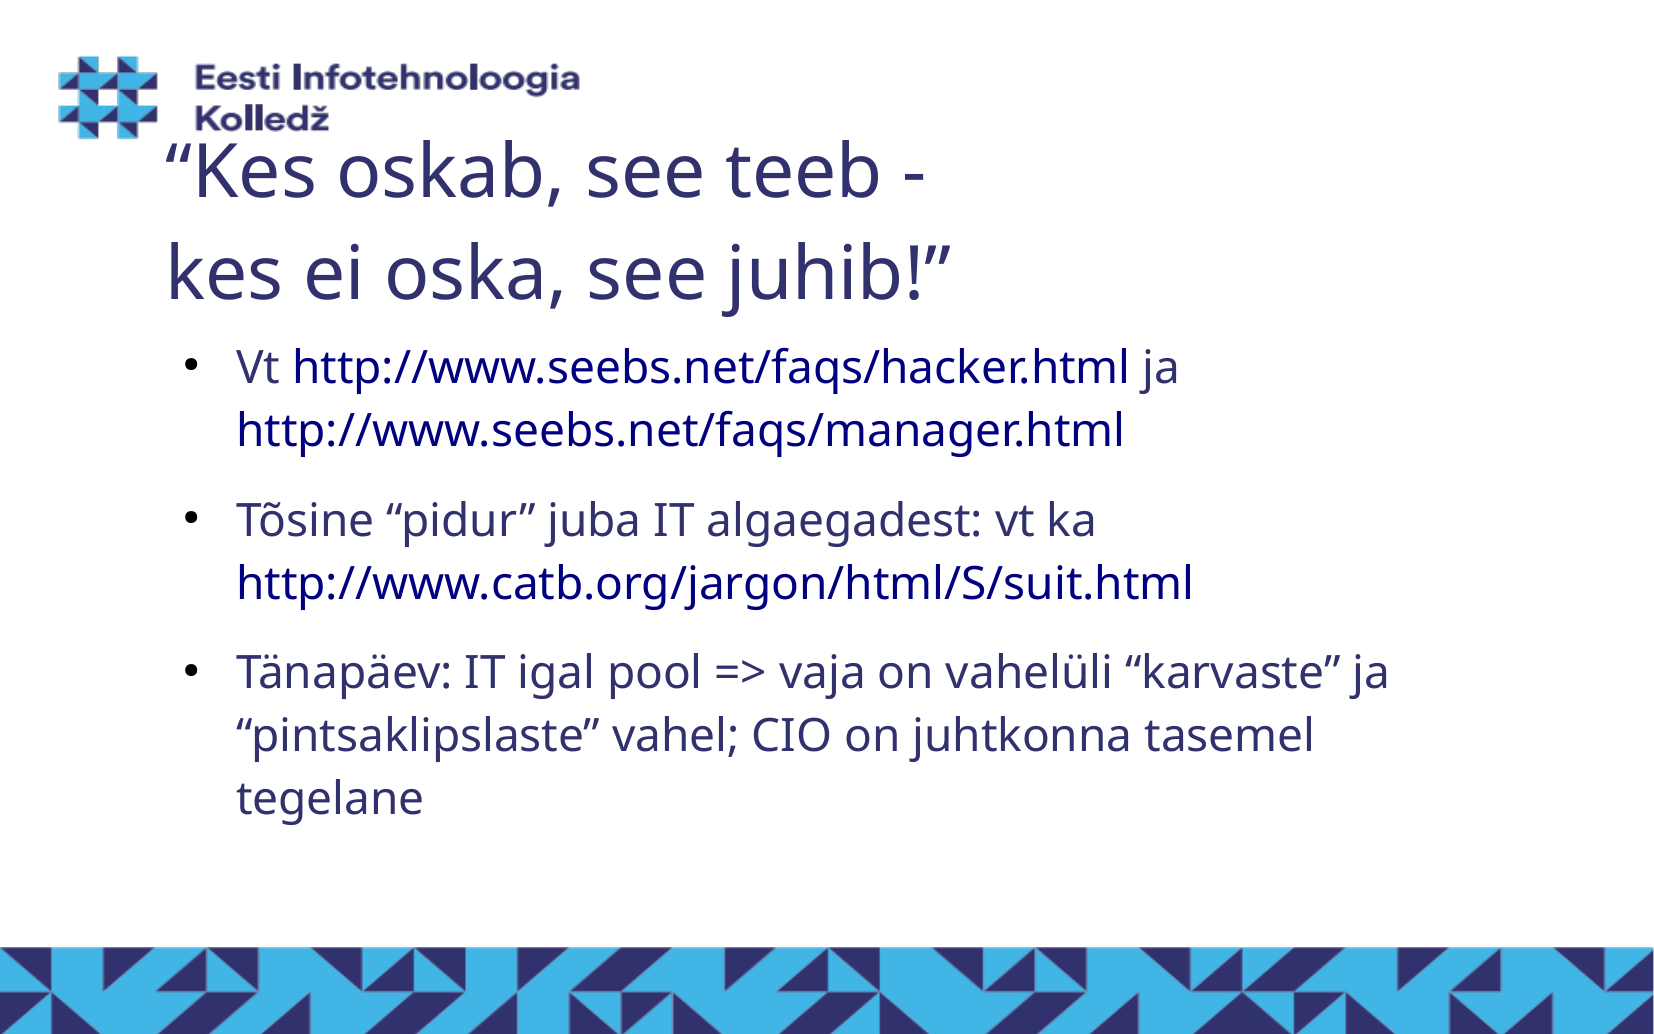

# “Kes oskab, see teeb - kes ei oska, see juhib!”
Vt http://www.seebs.net/faqs/hacker.html ja http://www.seebs.net/faqs/manager.html
Tõsine “pidur” juba IT algaegadest: vt ka http://www.catb.org/jargon/html/S/suit.html
Tänapäev: IT igal pool => vaja on vahelüli “karvaste” ja “pintsaklipslaste” vahel; CIO on juhtkonna tasemel tegelane